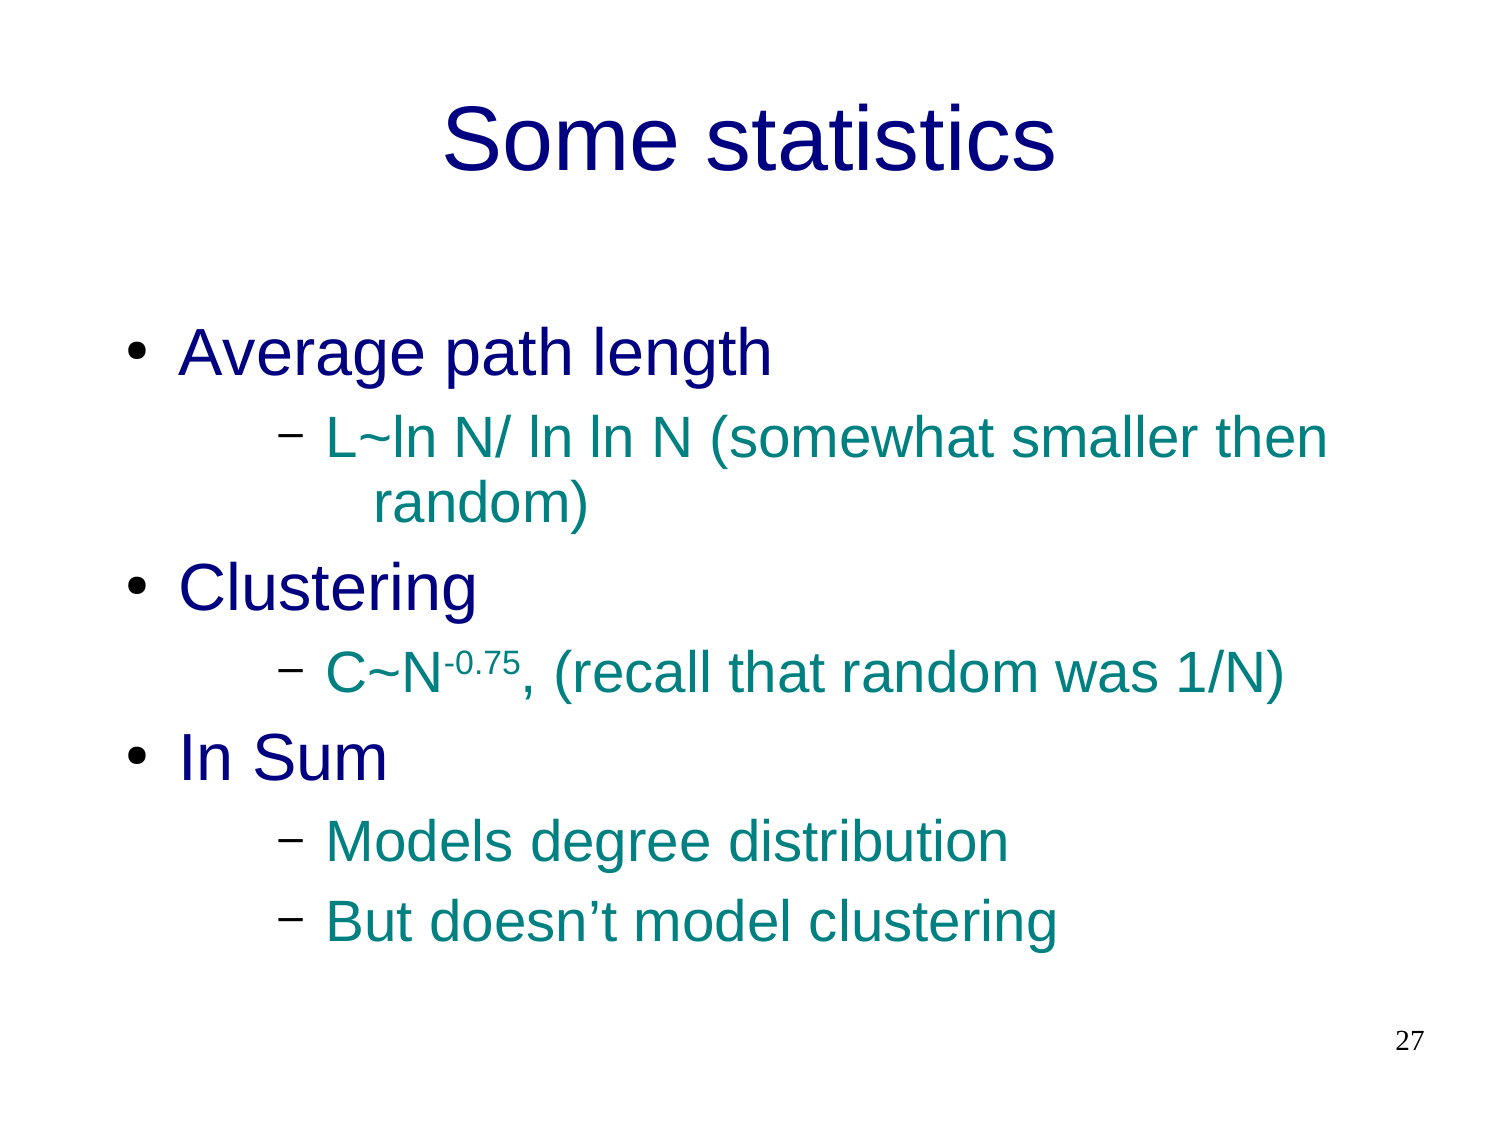

Some statistics
# Average path length
L~ln N/ ln ln N (somewhat smaller then random)
Clustering
C~N-0.75, (recall that random was 1/N)
In Sum
Models degree distribution
But doesn’t model clustering
27